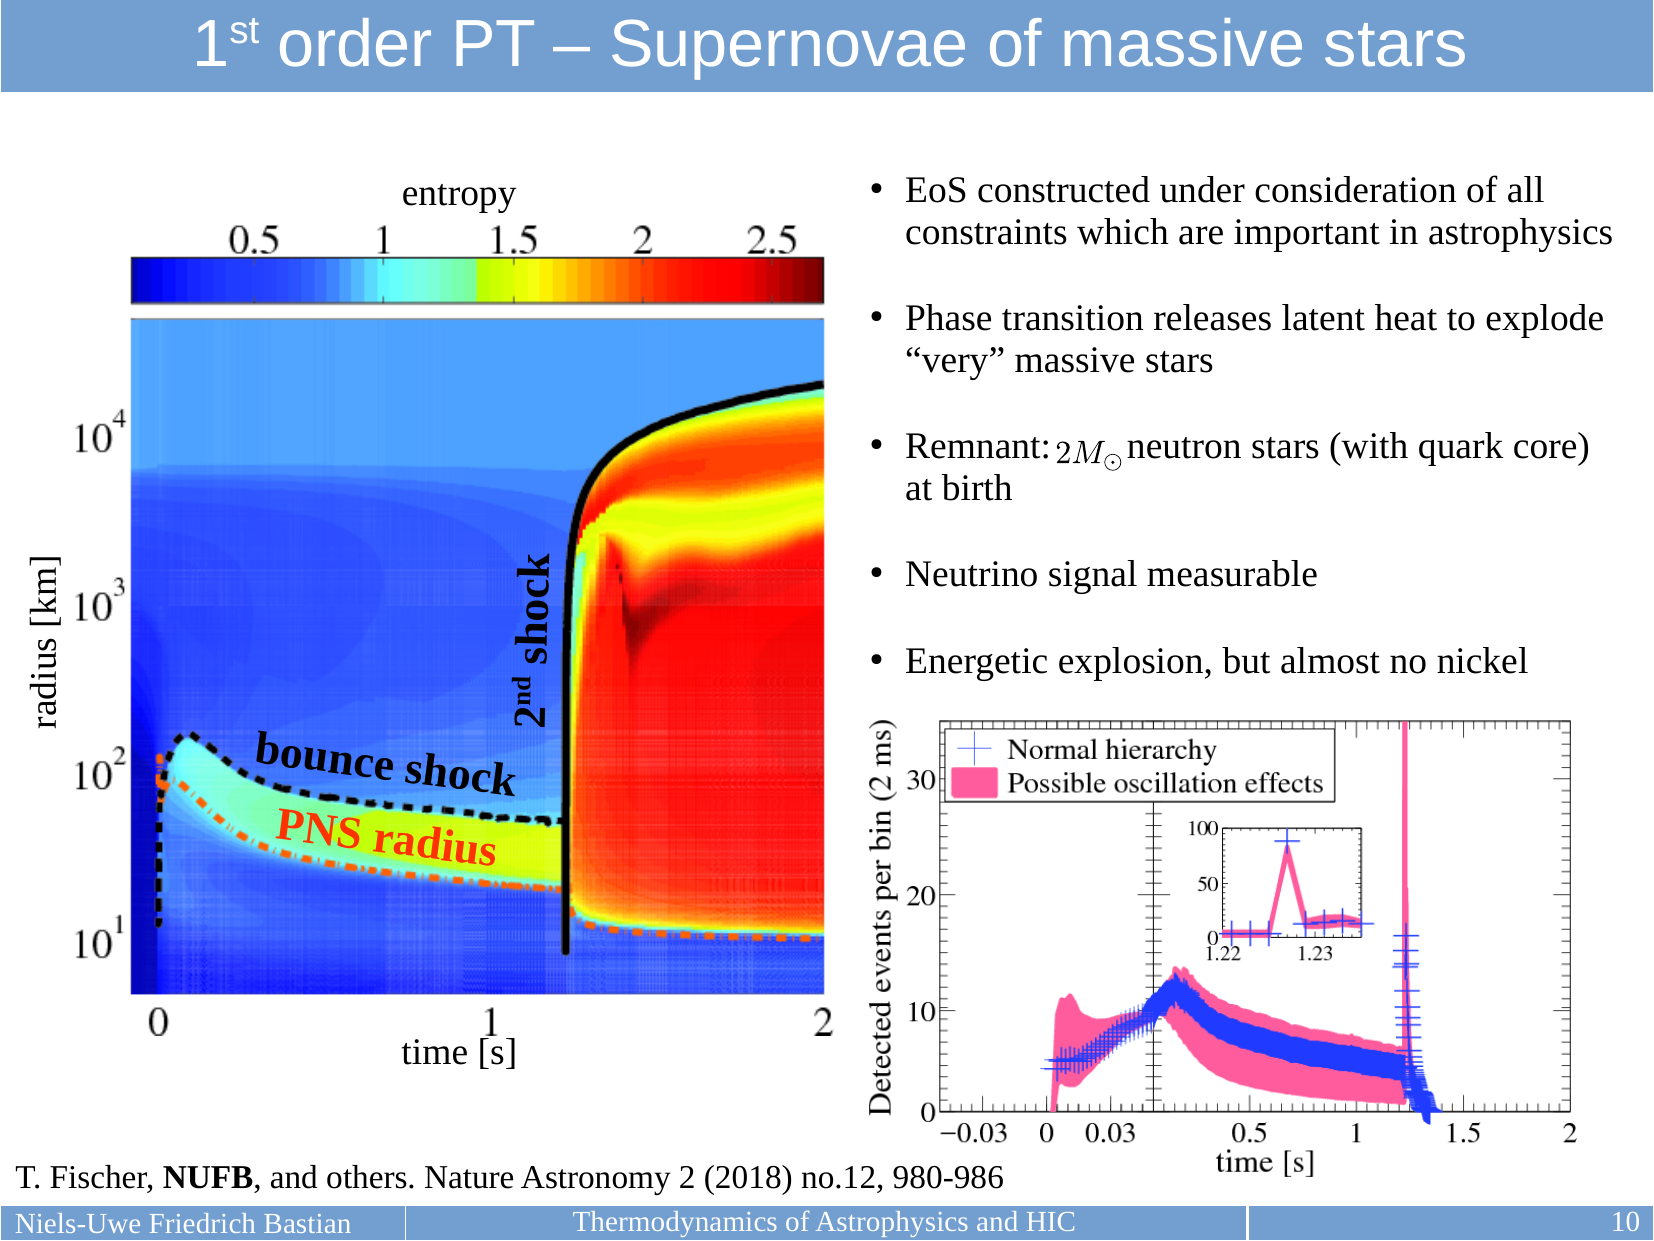

# 1st order PT – Supernovae of massive stars
EoS constructed under consideration of all constraints which are important in astrophysics
Phase transition releases latent heat to explode “very” massive stars
Remnant: neutron stars (with quark core) at birth
Neutrino signal measurable
Energetic explosion, but almost no nickel
entropy
2nd shock
radius [km]
bounce shock
PNS radius
time [s]
T. Fischer, NUFB, and others. Nature Astronomy 2 (2018) no.12, 980-986
Thermodynamics of Astrophysics and HIC
10